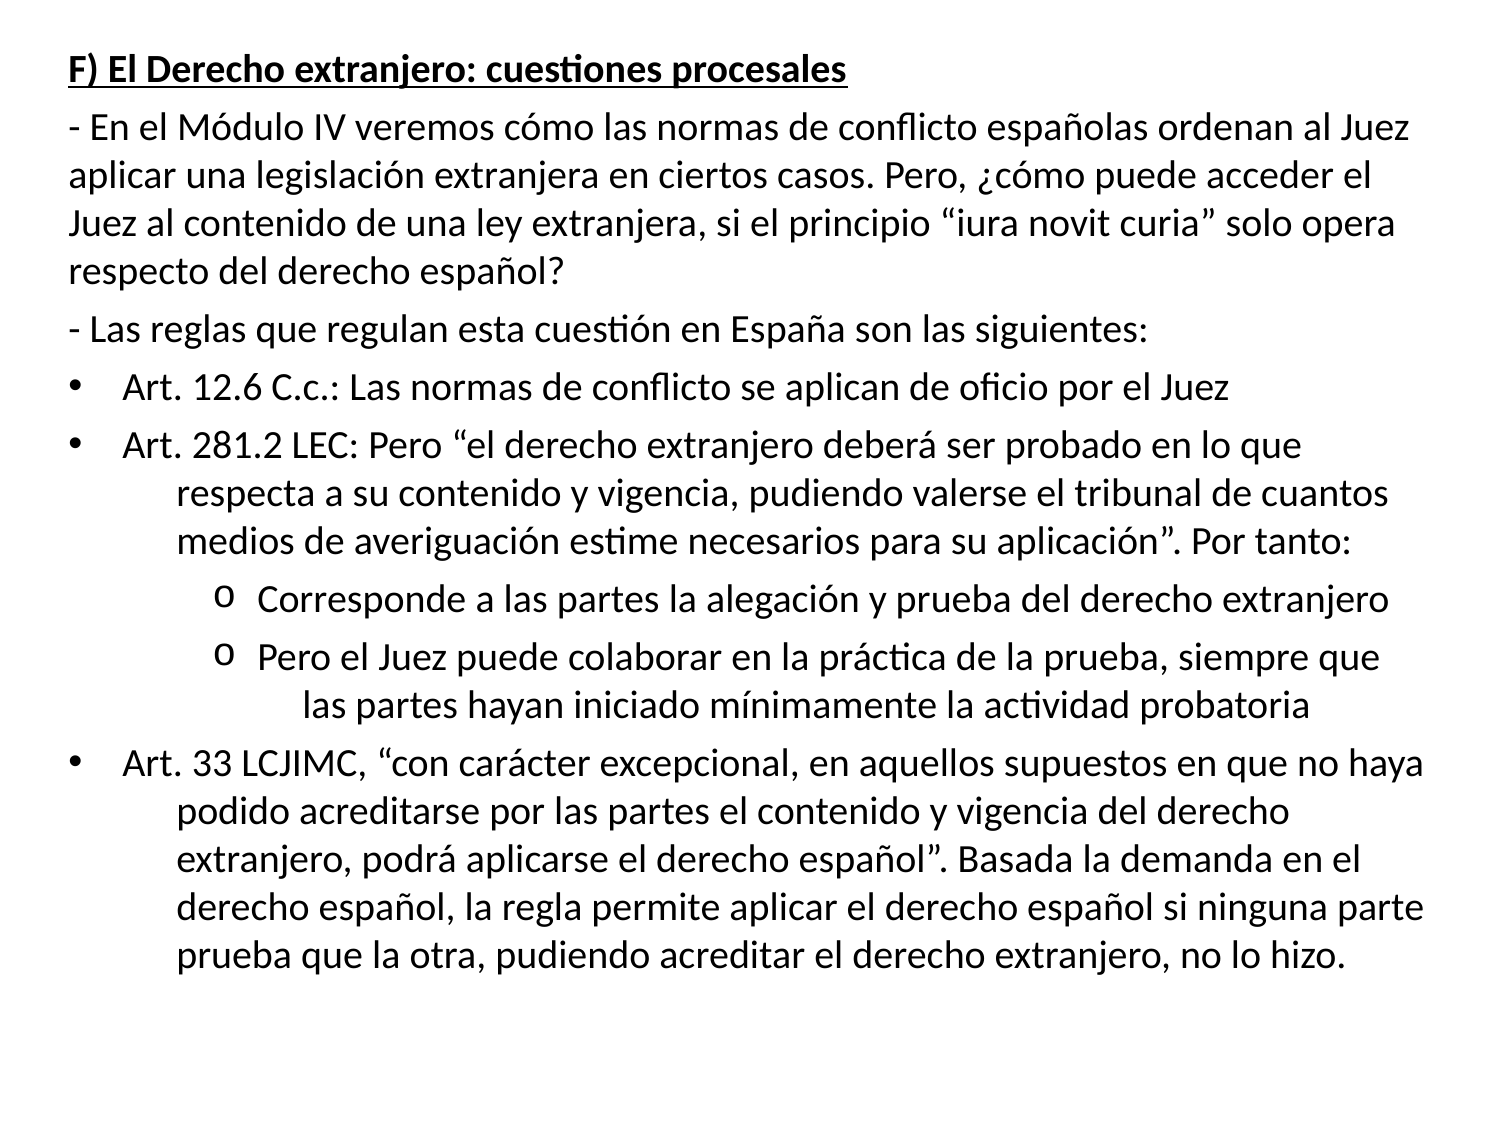

# F) El Derecho extranjero: cuestiones procesales
- En el Módulo IV veremos cómo las normas de conflicto españolas ordenan al Juez aplicar una legislación extranjera en ciertos casos. Pero, ¿cómo puede acceder el Juez al contenido de una ley extranjera, si el principio “iura novit curia” solo opera respecto del derecho español?
- Las reglas que regulan esta cuestión en España son las siguientes:
Art. 12.6 C.c.: Las normas de conflicto se aplican de oficio por el Juez
Art. 281.2 LEC: Pero “el derecho extranjero deberá ser probado en lo que respecta a su contenido y vigencia, pudiendo valerse el tribunal de cuantos medios de averiguación estime necesarios para su aplicación”. Por tanto:
Corresponde a las partes la alegación y prueba del derecho extranjero
Pero el Juez puede colaborar en la práctica de la prueba, siempre que las partes hayan iniciado mínimamente la actividad probatoria
Art. 33 LCJIMC, “con carácter excepcional, en aquellos supuestos en que no haya podido acreditarse por las partes el contenido y vigencia del derecho extranjero, podrá aplicarse el derecho español”. Basada la demanda en el derecho español, la regla permite aplicar el derecho español si ninguna parte prueba que la otra, pudiendo acreditar el derecho extranjero, no lo hizo.